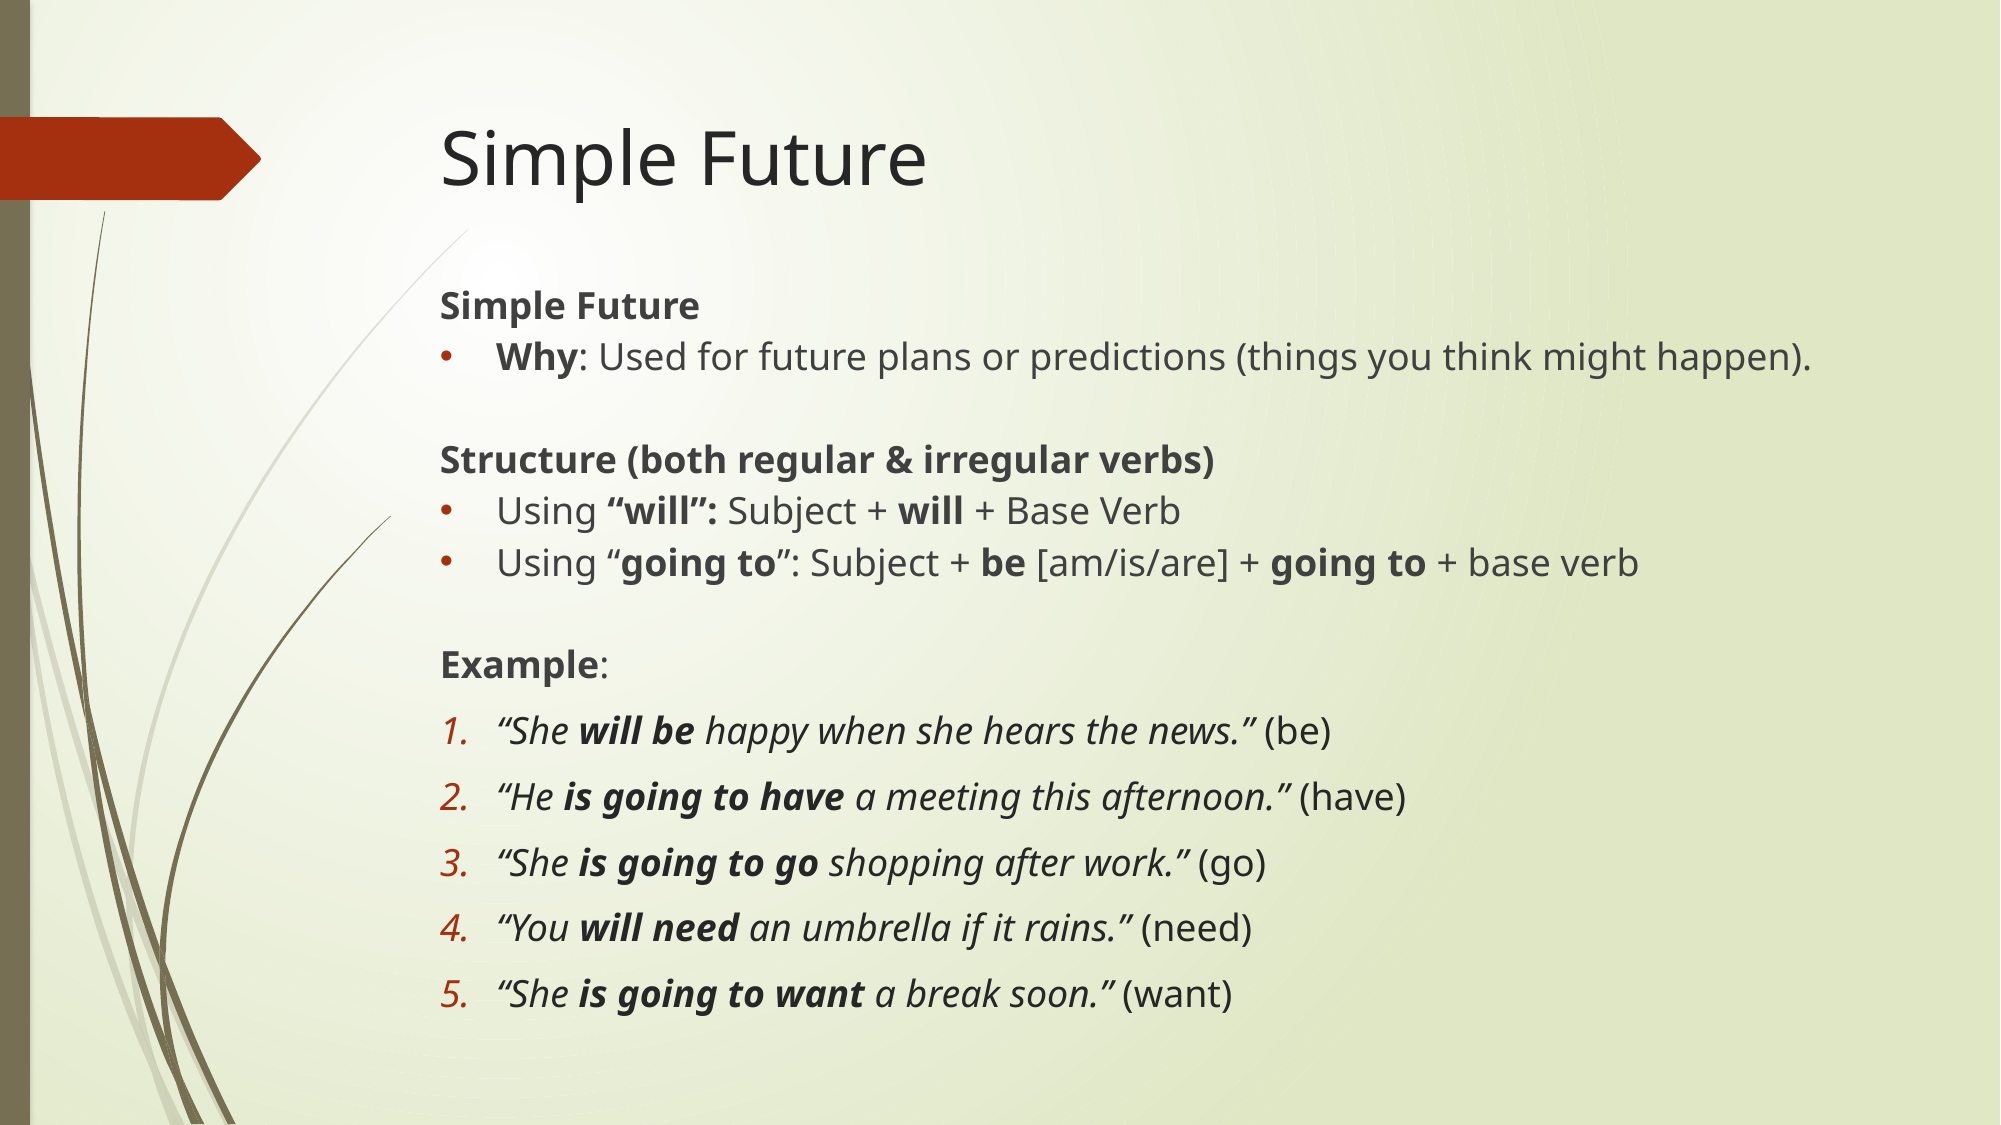

# Simple Future
Simple Future
Why: Used for future plans or predictions (things you think might happen).
Structure (both regular & irregular verbs)
Using “will”: Subject + will + Base Verb
Using “going to”: Subject + be [am/is/are] + going to + base verb
Example:
“She will be happy when she hears the news.” (be)
“He is going to have a meeting this afternoon.” (have)
“She is going to go shopping after work.” (go)
“You will need an umbrella if it rains.” (need)
“She is going to want a break soon.” (want)